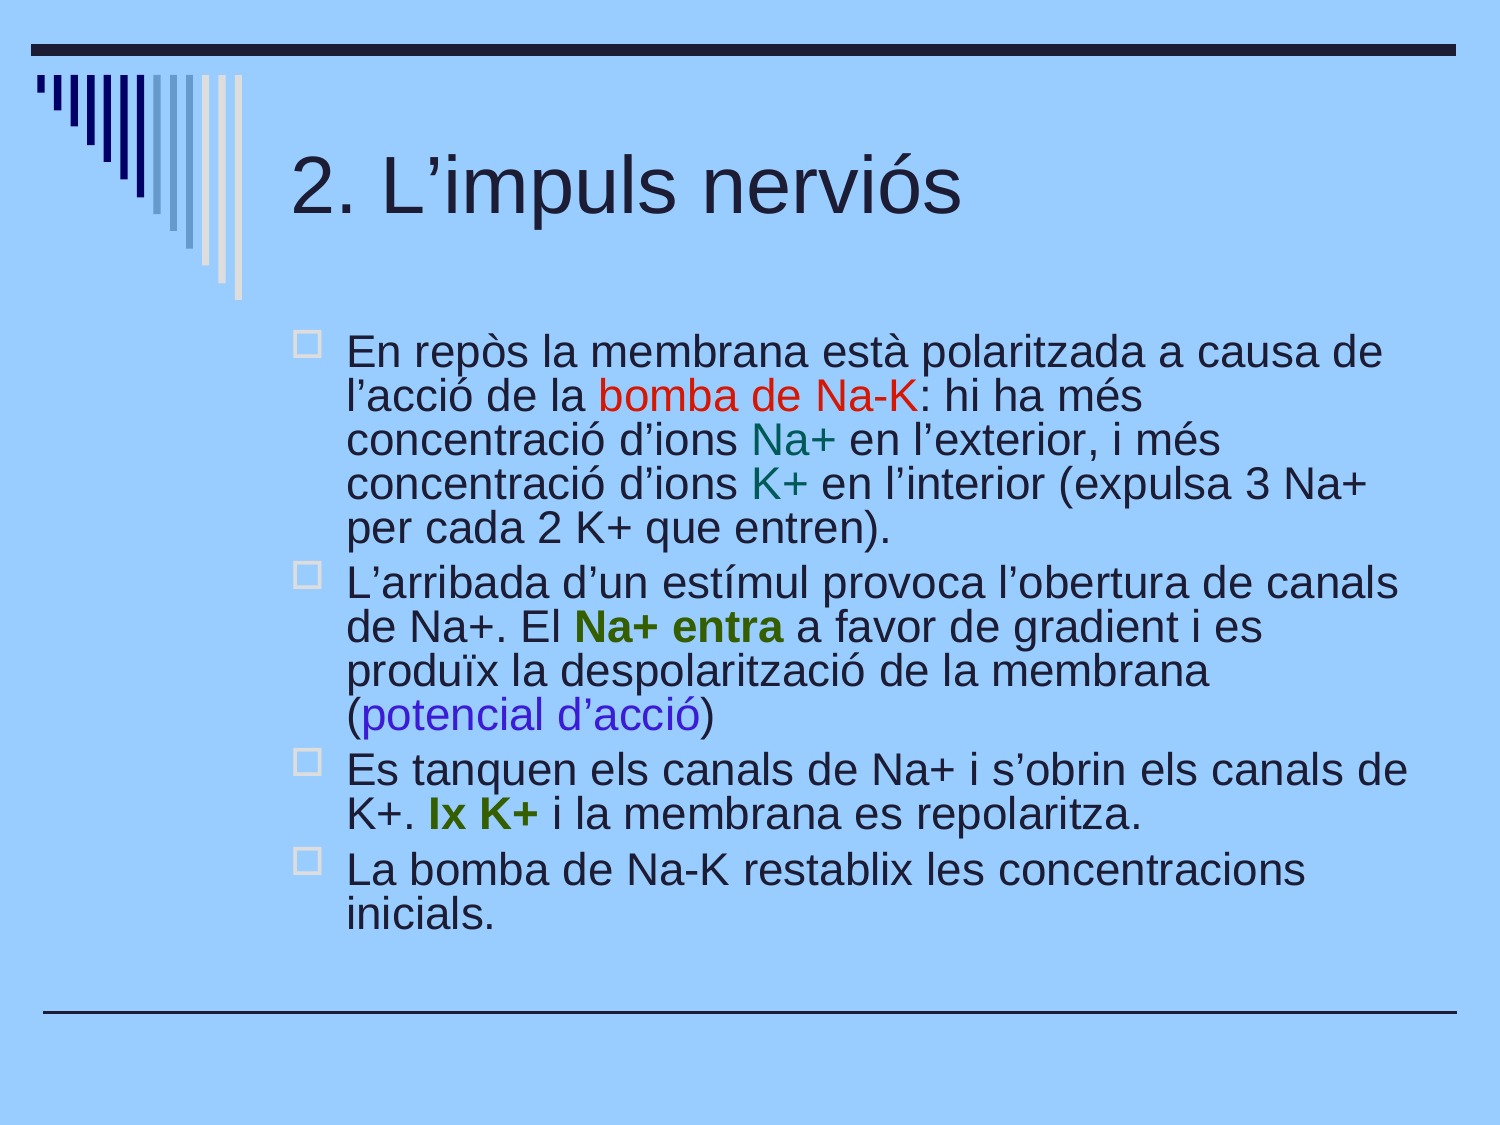

# 2. L’impuls nerviós
En repòs la membrana està polaritzada a causa de l’acció de la bomba de Na-K: hi ha més concentració d’ions Na+ en l’exterior, i més concentració d’ions K+ en l’interior (expulsa 3 Na+ per cada 2 K+ que entren).
L’arribada d’un estímul provoca l’obertura de canals de Na+. El Na+ entra a favor de gradient i es produïx la despolarització de la membrana (potencial d’acció)
Es tanquen els canals de Na+ i s’obrin els canals de K+. Ix K+ i la membrana es repolaritza.
La bomba de Na-K restablix les concentracions inicials.